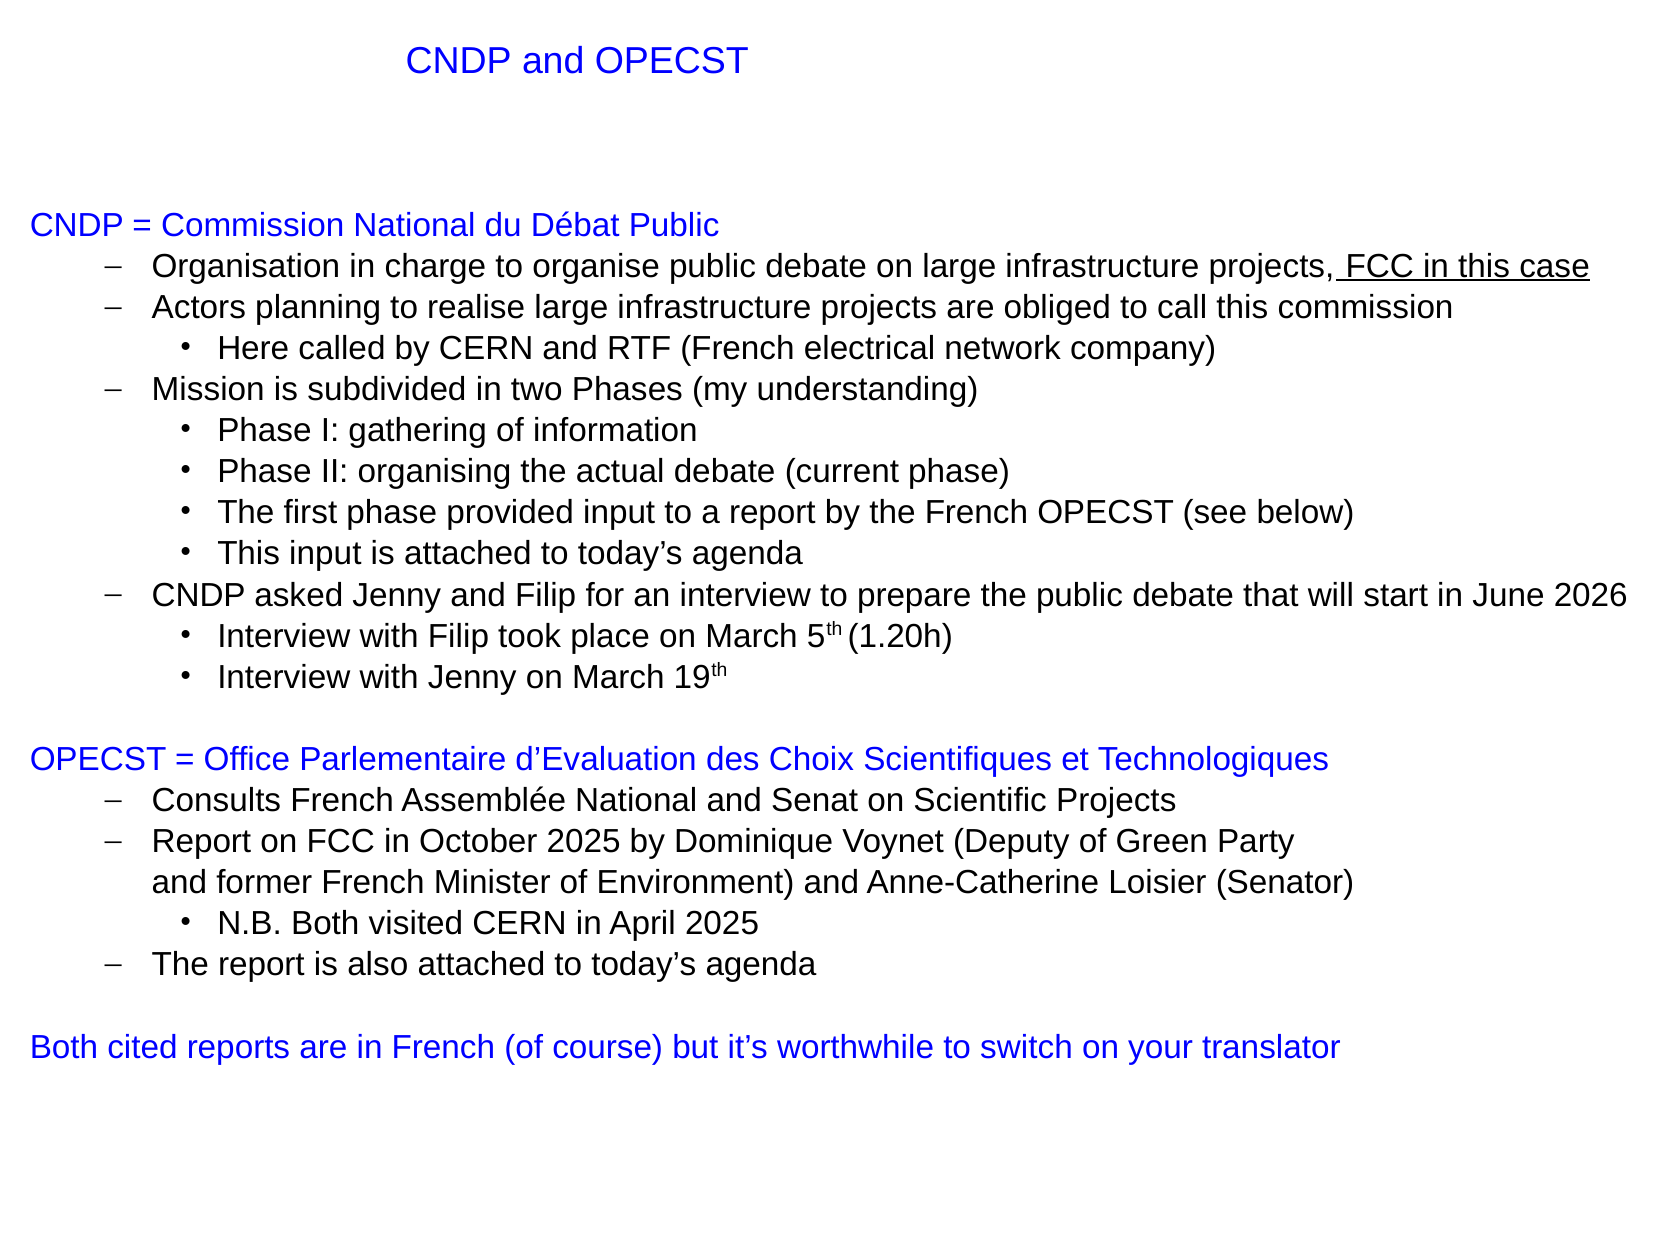

CNDP and OPECST
CNDP = Commission National du Débat Public
Organisation in charge to organise public debate on large infrastructure projects, FCC in this case
Actors planning to realise large infrastructure projects are obliged to call this commission
Here called by CERN and RTF (French electrical network company)
Mission is subdivided in two Phases (my understanding)
Phase I: gathering of information
Phase II: organising the actual debate (current phase)
The first phase provided input to a report by the French OPECST (see below)
This input is attached to today’s agenda
CNDP asked Jenny and Filip for an interview to prepare the public debate that will start in June 2026
Interview with Filip took place on March 5th (1.20h)
Interview with Jenny on March 19th
OPECST = Office Parlementaire d’Evaluation des Choix Scientifiques et Technologiques
Consults French Assemblée National and Senat on Scientific Projects
Report on FCC in October 2025 by Dominique Voynet (Deputy of Green Party
and former French Minister of Environment) and Anne-Catherine Loisier (Senator)
N.B. Both visited CERN in April 2025
The report is also attached to today’s agenda
Both cited reports are in French (of course) but it’s worthwhile to switch on your translator